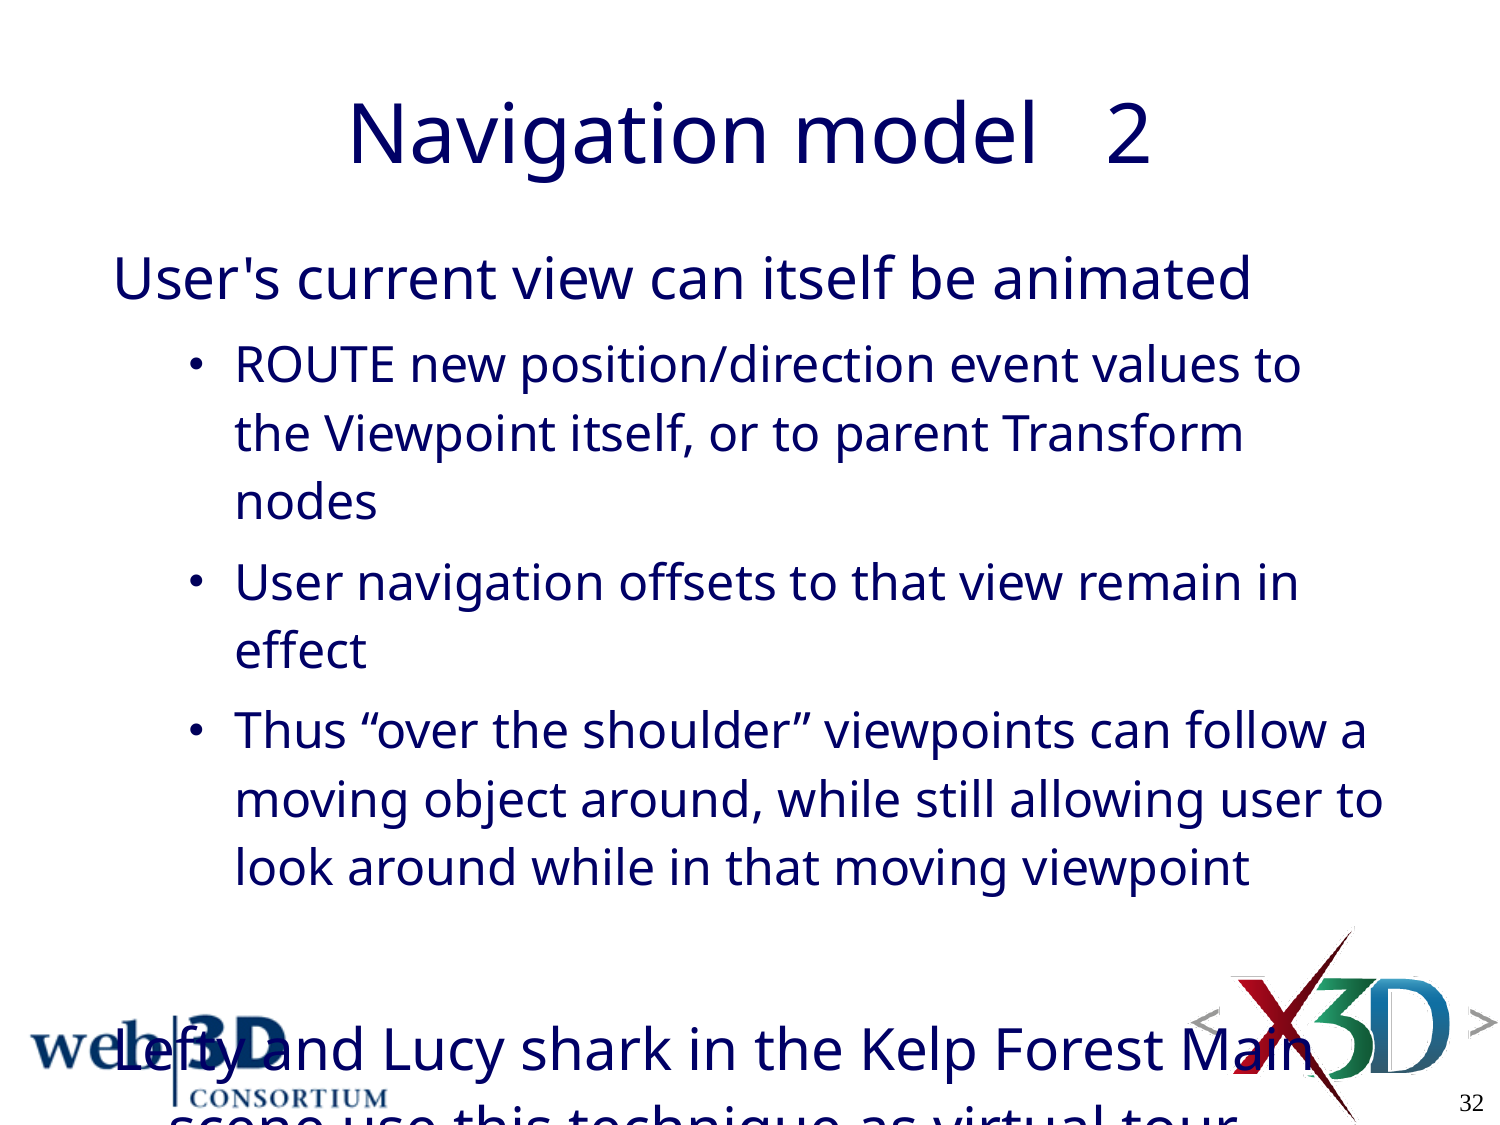

# Navigation model 2
User's current view can itself be animated
ROUTE new position/direction event values to the Viewpoint itself, or to parent Transform nodes
User navigation offsets to that view remain in effect
Thus “over the shoulder” viewpoints can follow a moving object around, while still allowing user to look around while in that moving viewpoint
Lefty and Lucy shark in the Kelp Forest Main scene use this technique as virtual tour guides